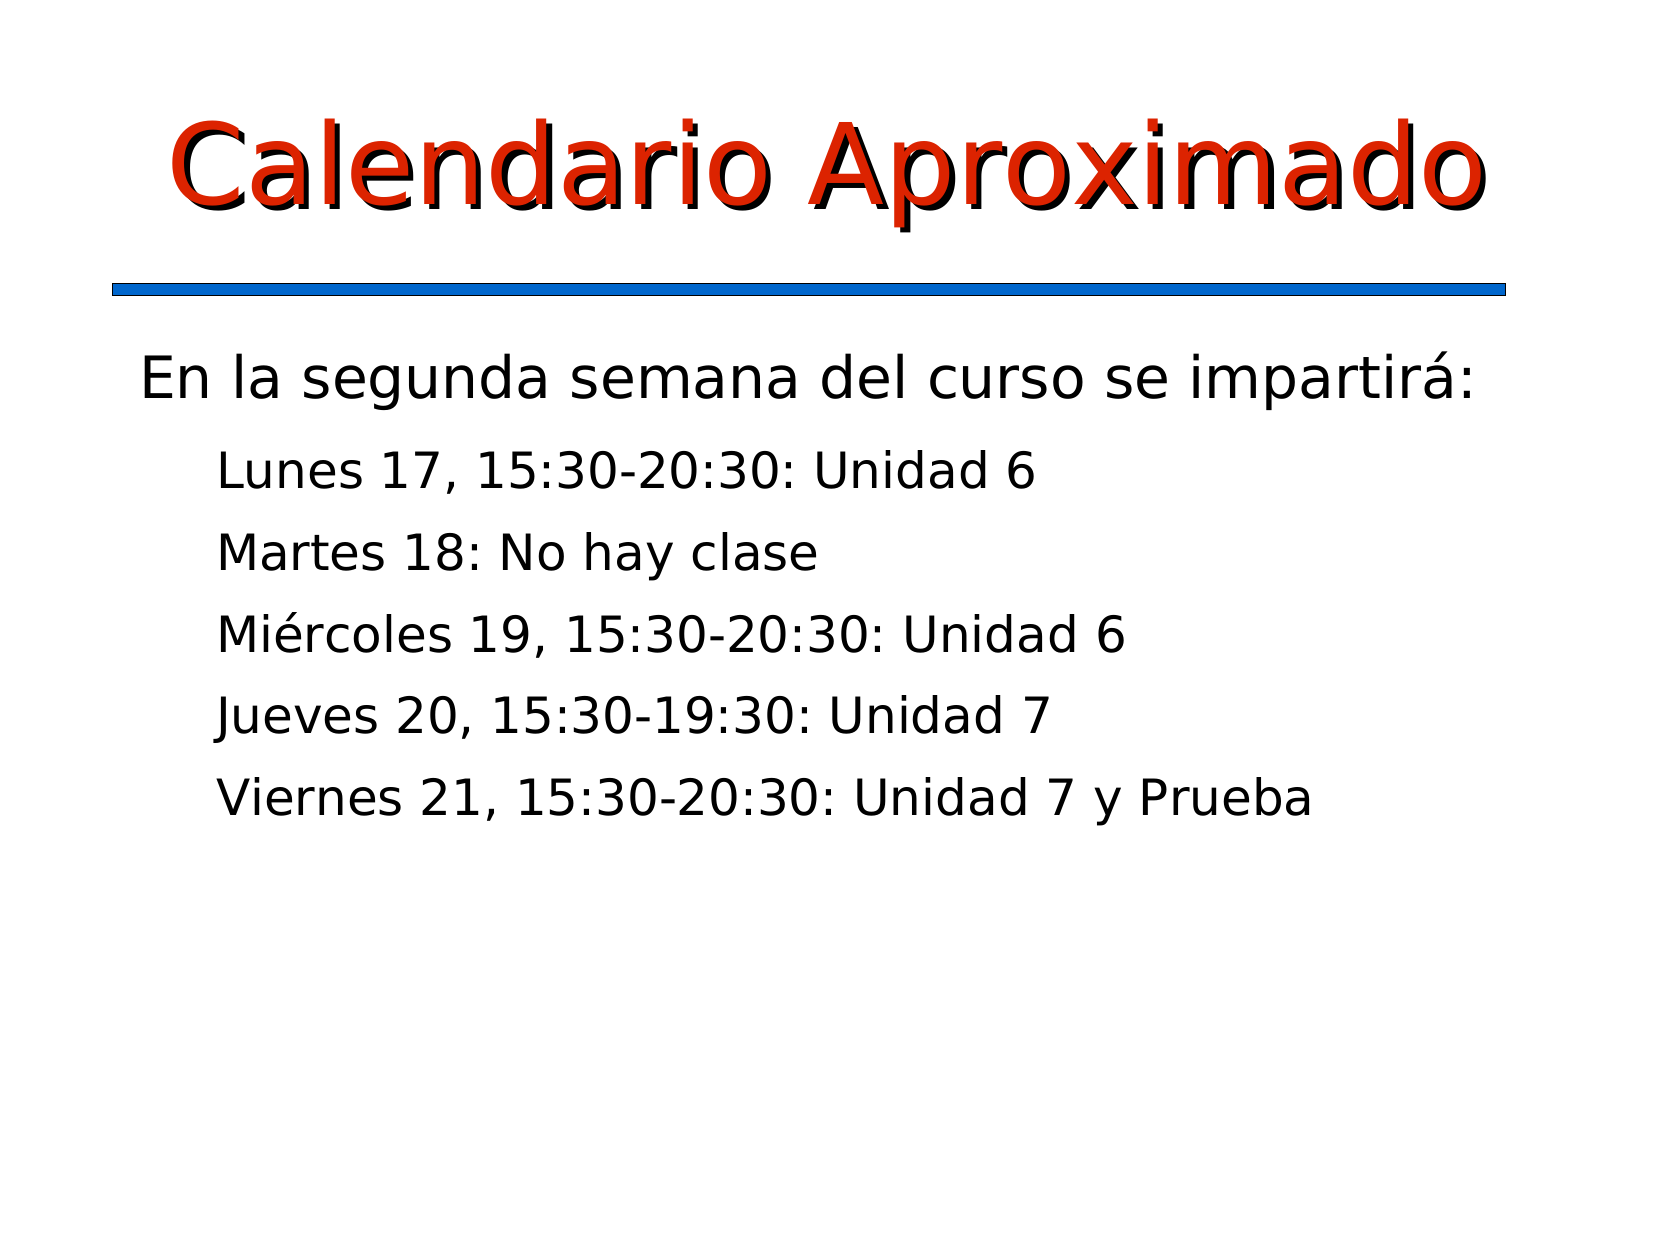

# Calendario Aproximado
En la segunda semana del curso se impartirá:
Lunes 17, 15:30-20:30: Unidad 6
Martes 18: No hay clase
Miércoles 19, 15:30-20:30: Unidad 6
Jueves 20, 15:30-19:30: Unidad 7
Viernes 21, 15:30-20:30: Unidad 7 y Prueba